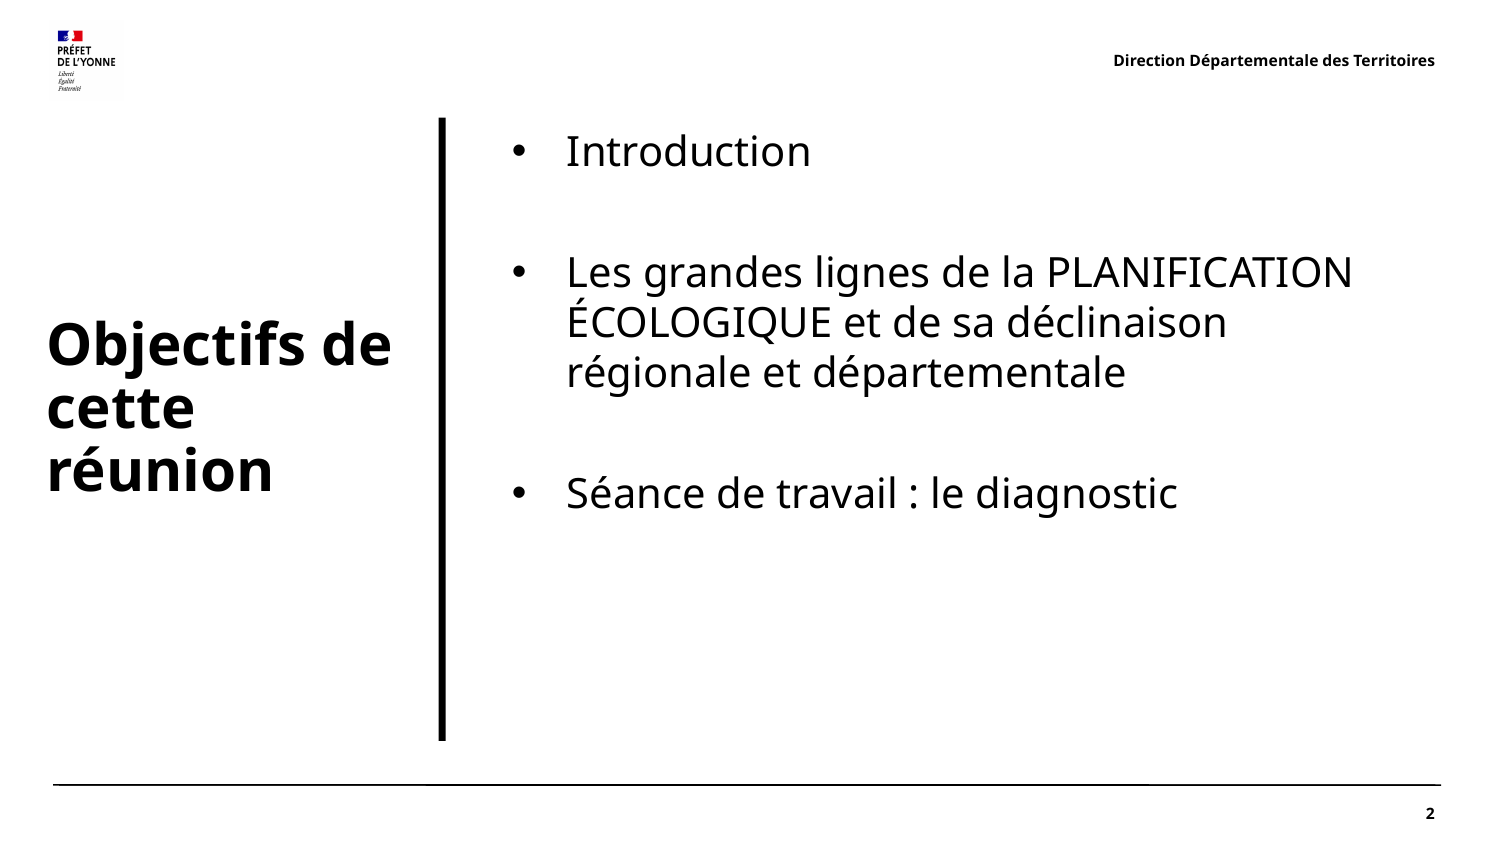

Direction Départementale des Territoires
Introduction
Les grandes lignes de la PLANIFICATION ÉCOLOGIQUE et de sa déclinaison régionale et départementale
Séance de travail : le diagnostic
# Objectifs de cette réunion
2